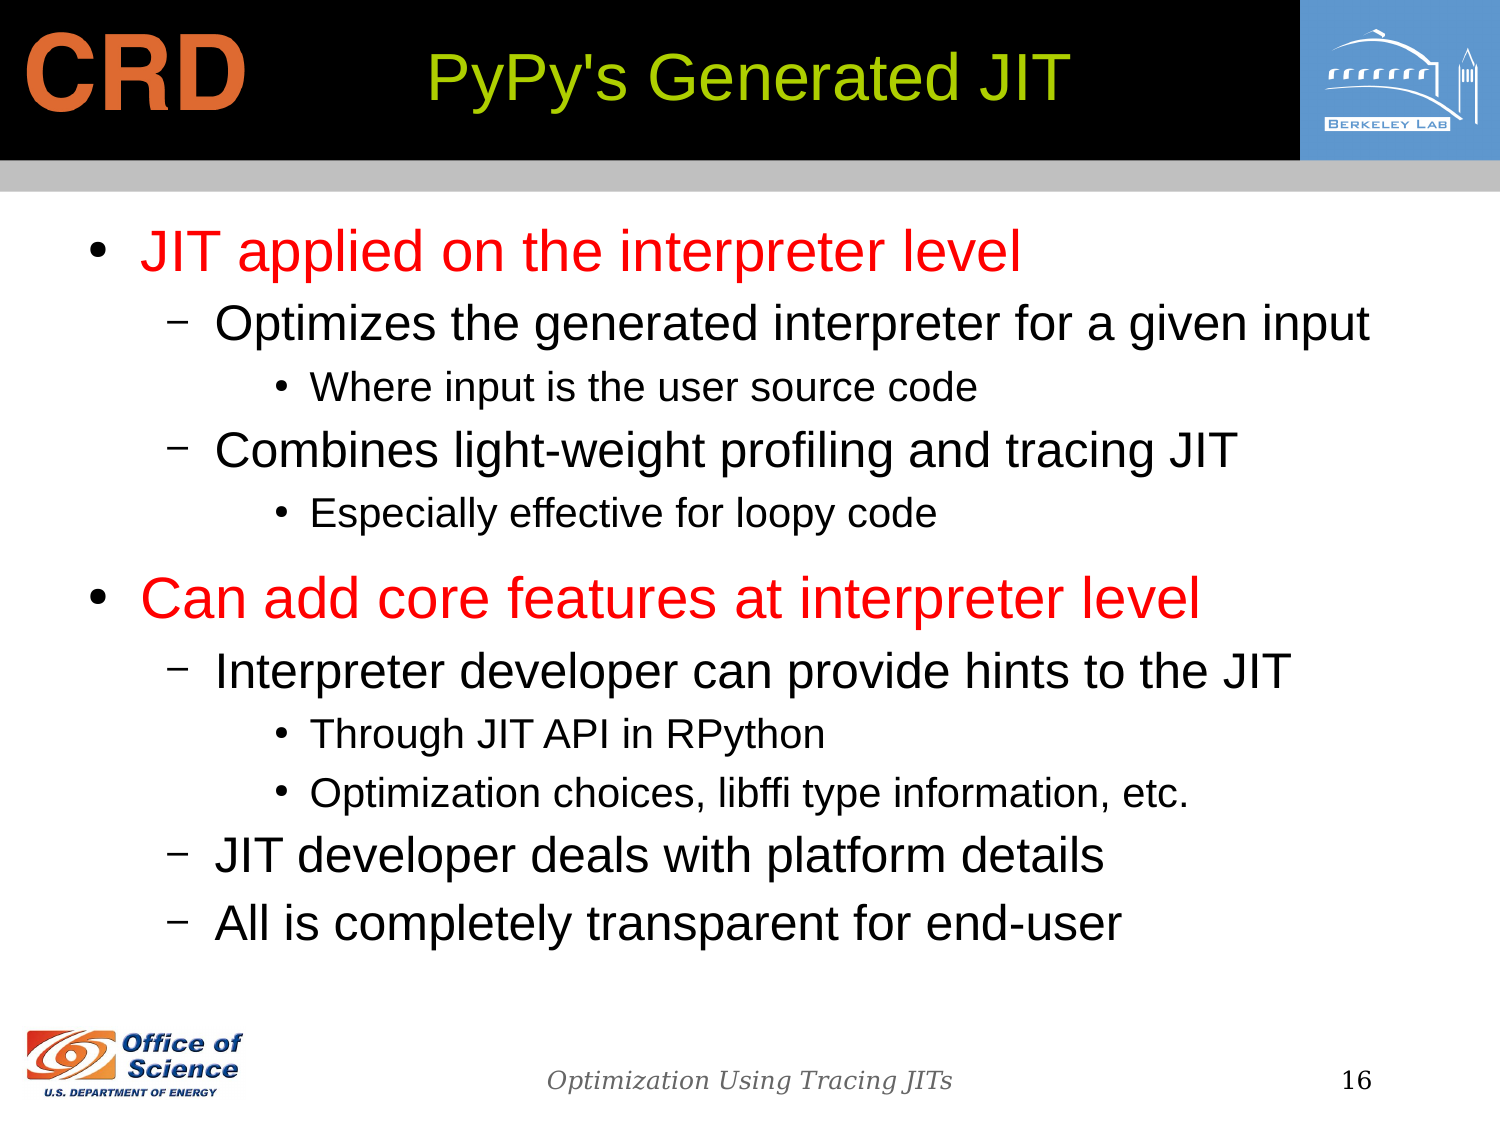

# PyPy's Generated JIT
JIT applied on the interpreter level
Optimizes the generated interpreter for a given input
Where input is the user source code
Combines light-weight profiling and tracing JIT
Especially effective for loopy code
Can add core features at interpreter level
Interpreter developer can provide hints to the JIT
Through JIT API in RPython
Optimization choices, libffi type information, etc.
JIT developer deals with platform details
All is completely transparent for end-user
Optimization Using Tracing JITs
16